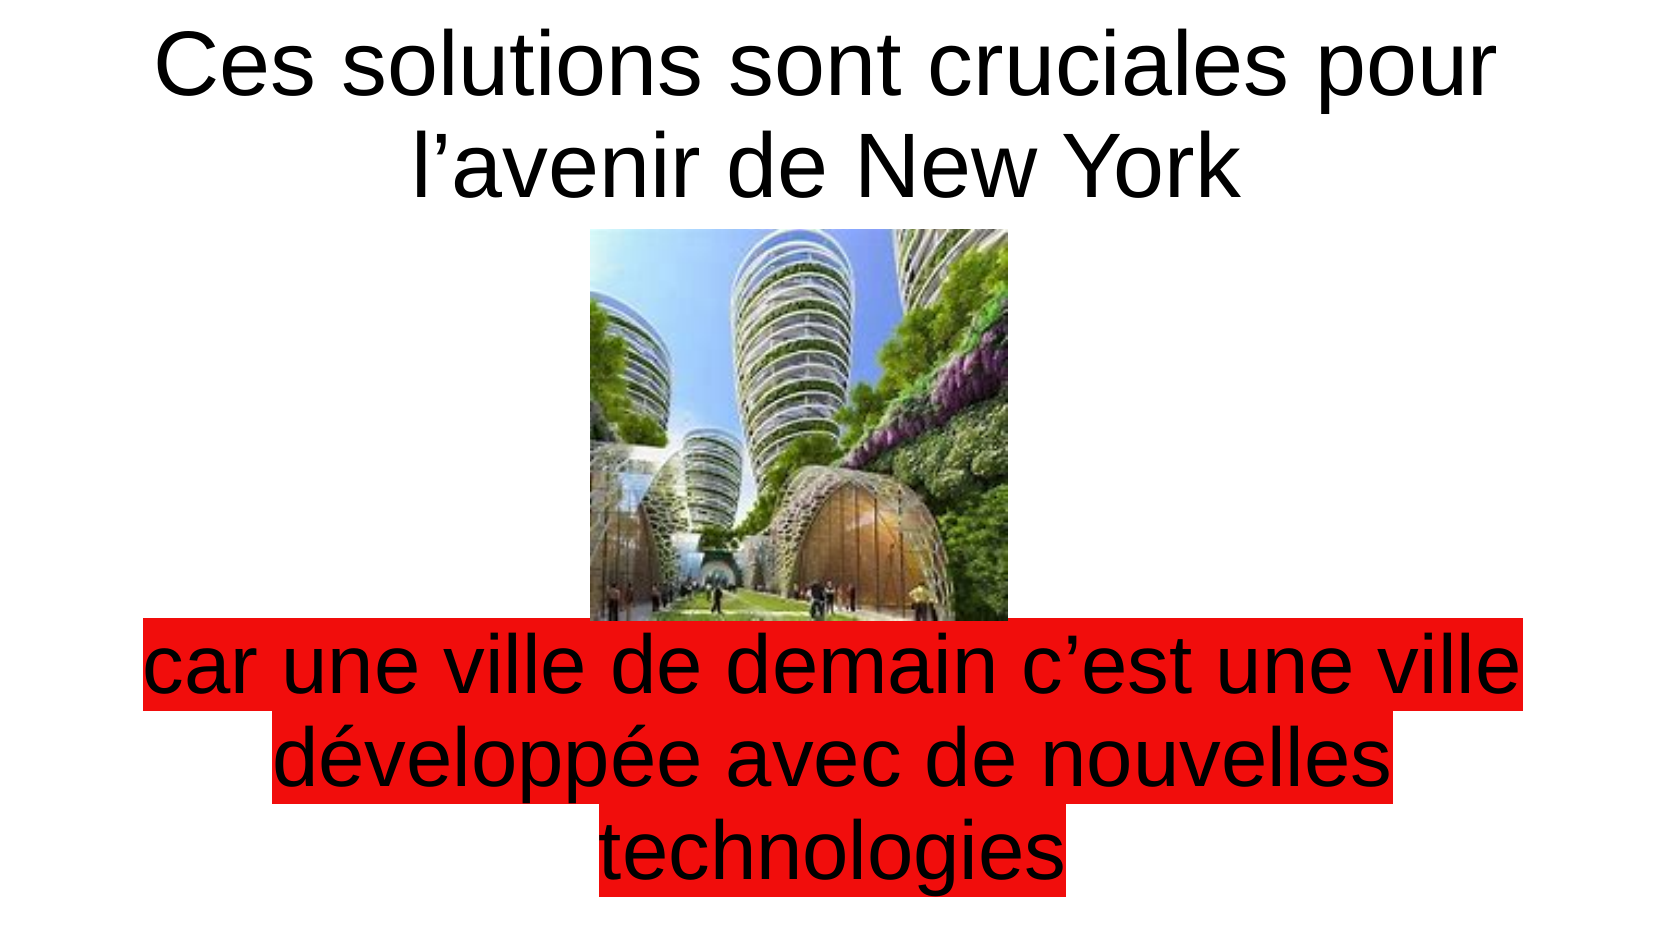

# Ces solutions sont cruciales pour l’avenir de New York
car une ville de demain c’est une ville
développée avec de nouvelles technologies